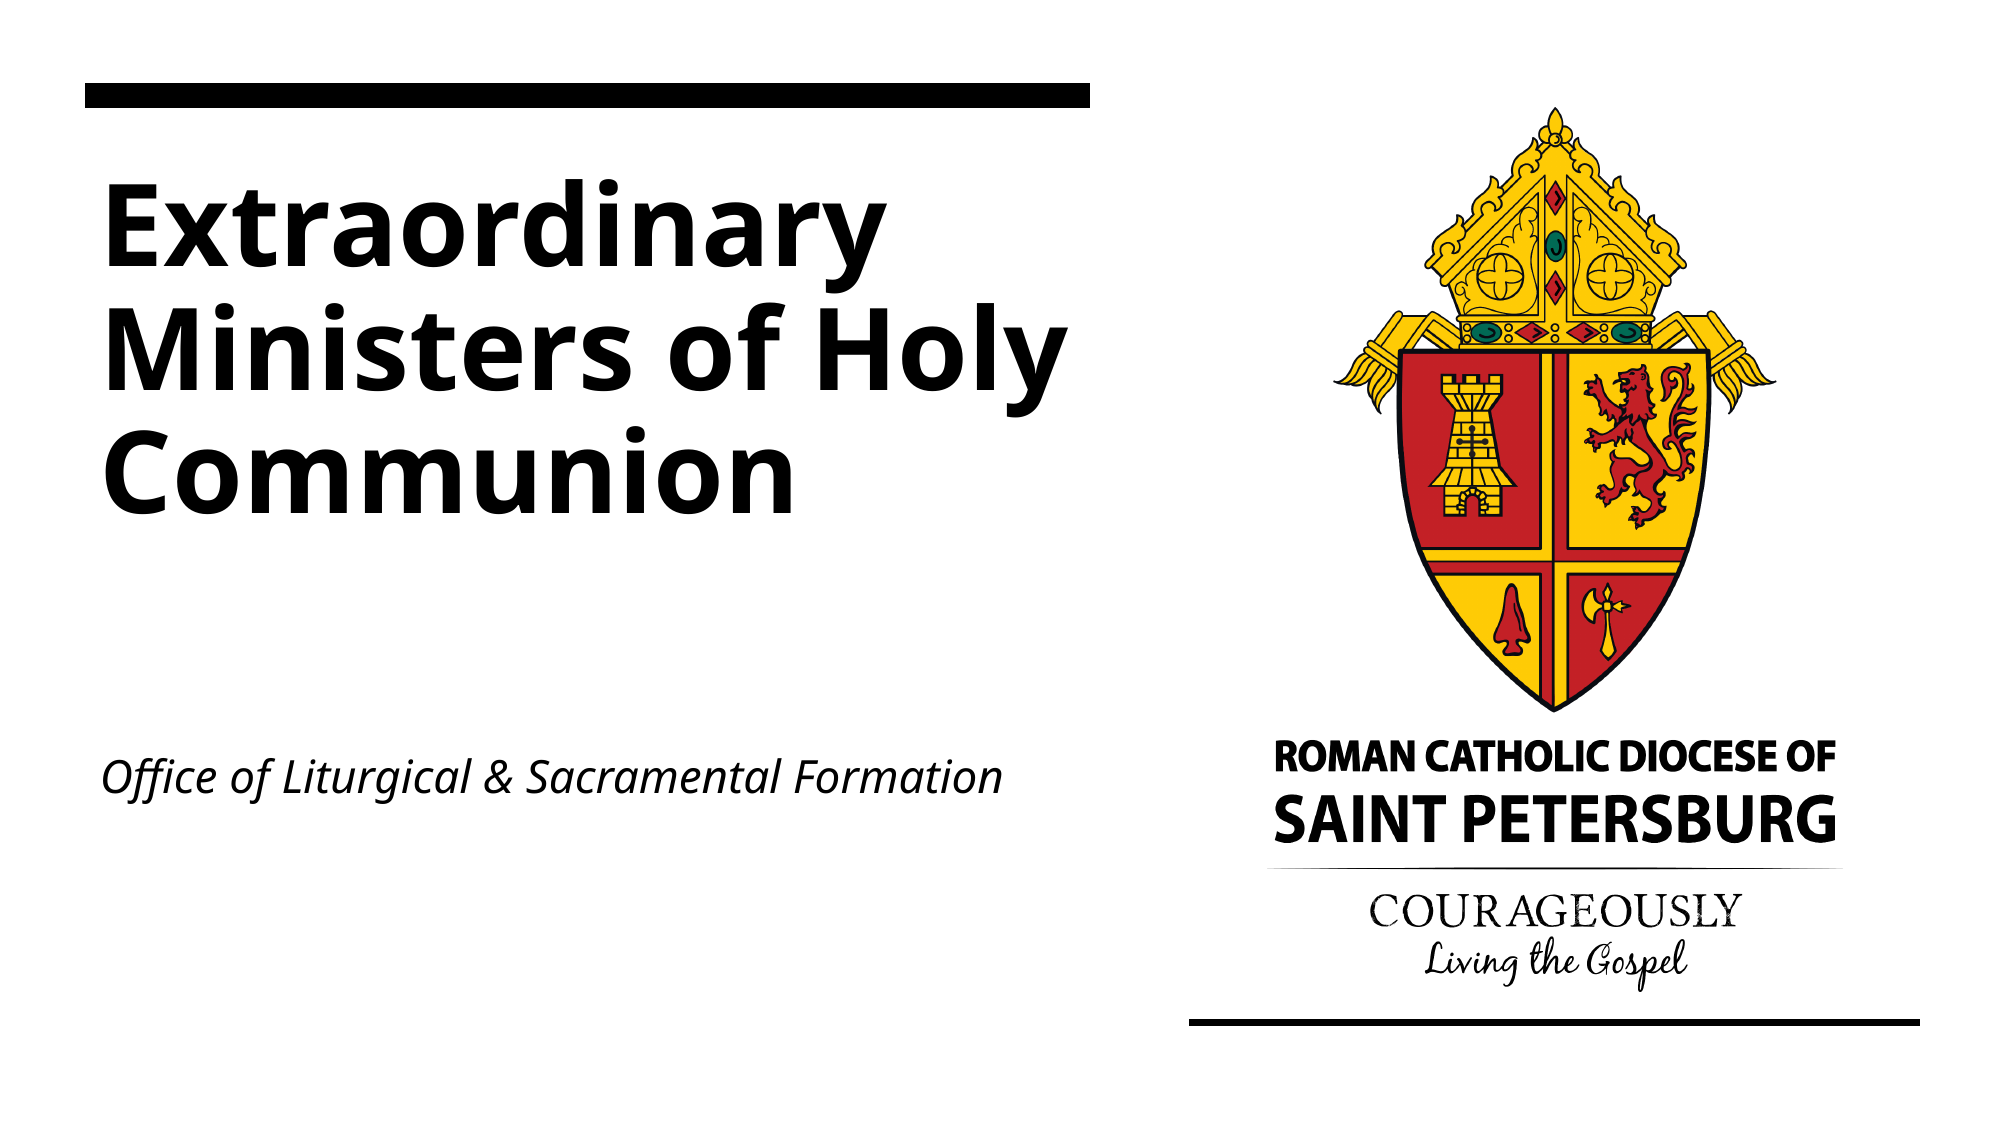

# Extraordinary Ministers of Holy Communion
Office of Liturgical & Sacramental Formation